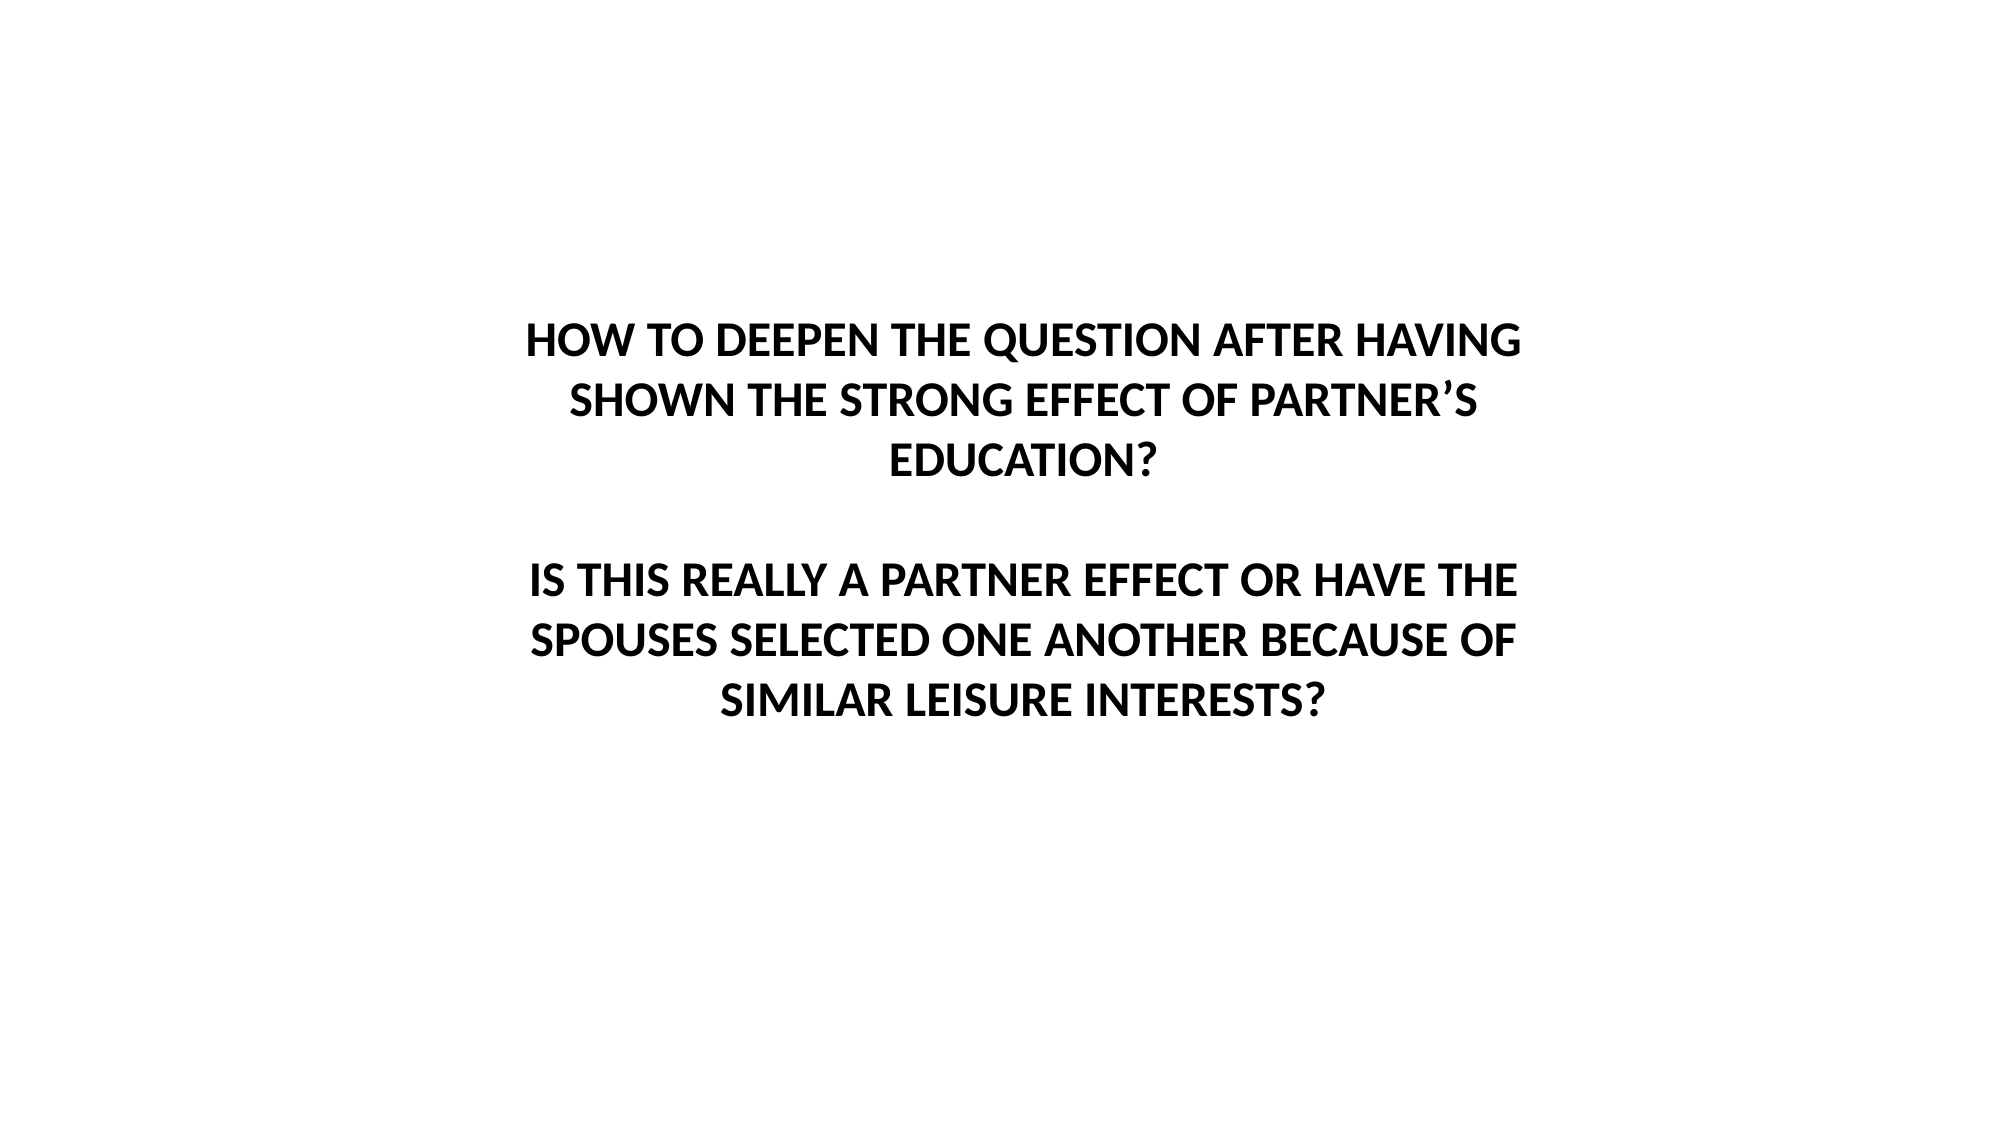

HOW TO DEEPEN THE QUESTION AFTER HAVING SHOWN THE STRONG EFFECT OF PARTNER’S EDUCATION?
IS THIS REALLY A PARTNER EFFECT OR HAVE THE SPOUSES SELECTED ONE ANOTHER BECAUSE OF SIMILAR LEISURE INTERESTS?